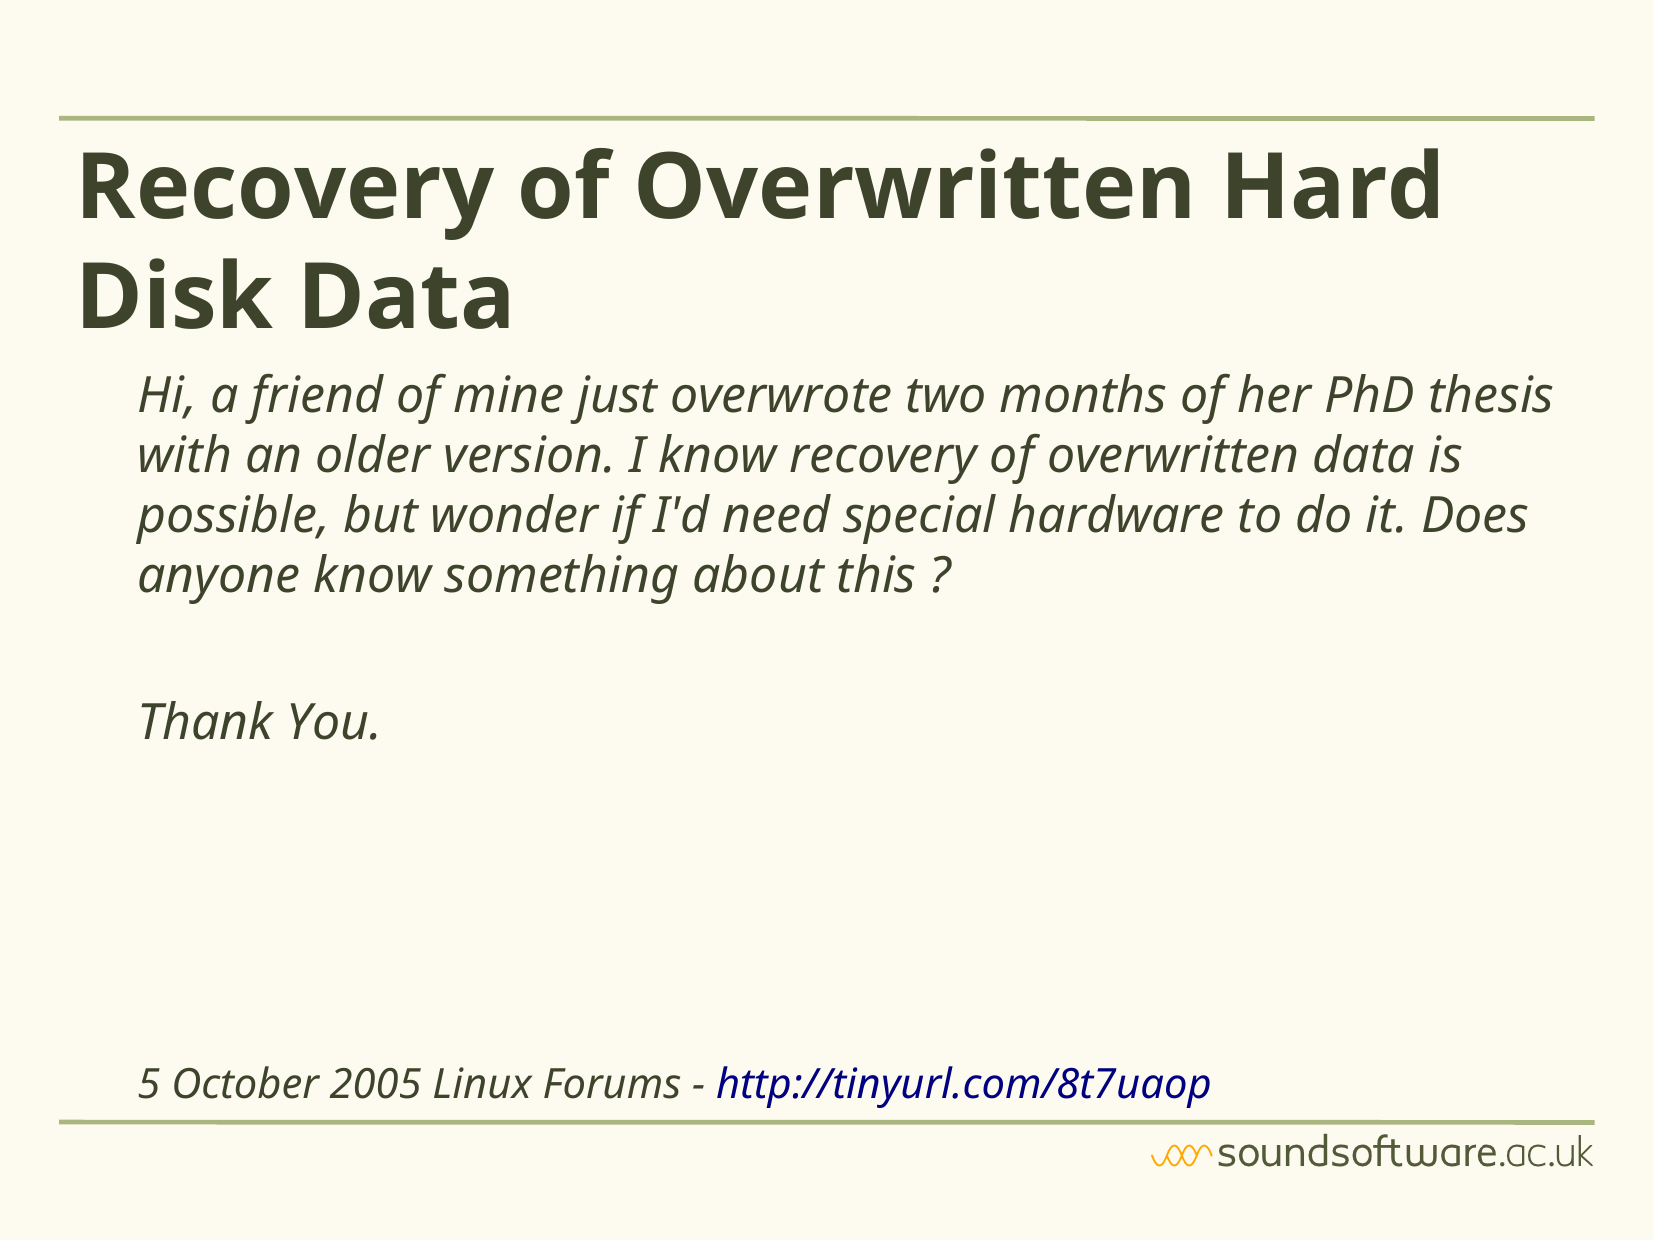

# Recovery of Overwritten Hard Disk Data
Hi, a friend of mine just overwrote two months of her PhD thesis with an older version. I know recovery of overwritten data is possible, but wonder if I'd need special hardware to do it. Does anyone know something about this ?
Thank You.
5 October 2005 Linux Forums - http://tinyurl.com/8t7uaop